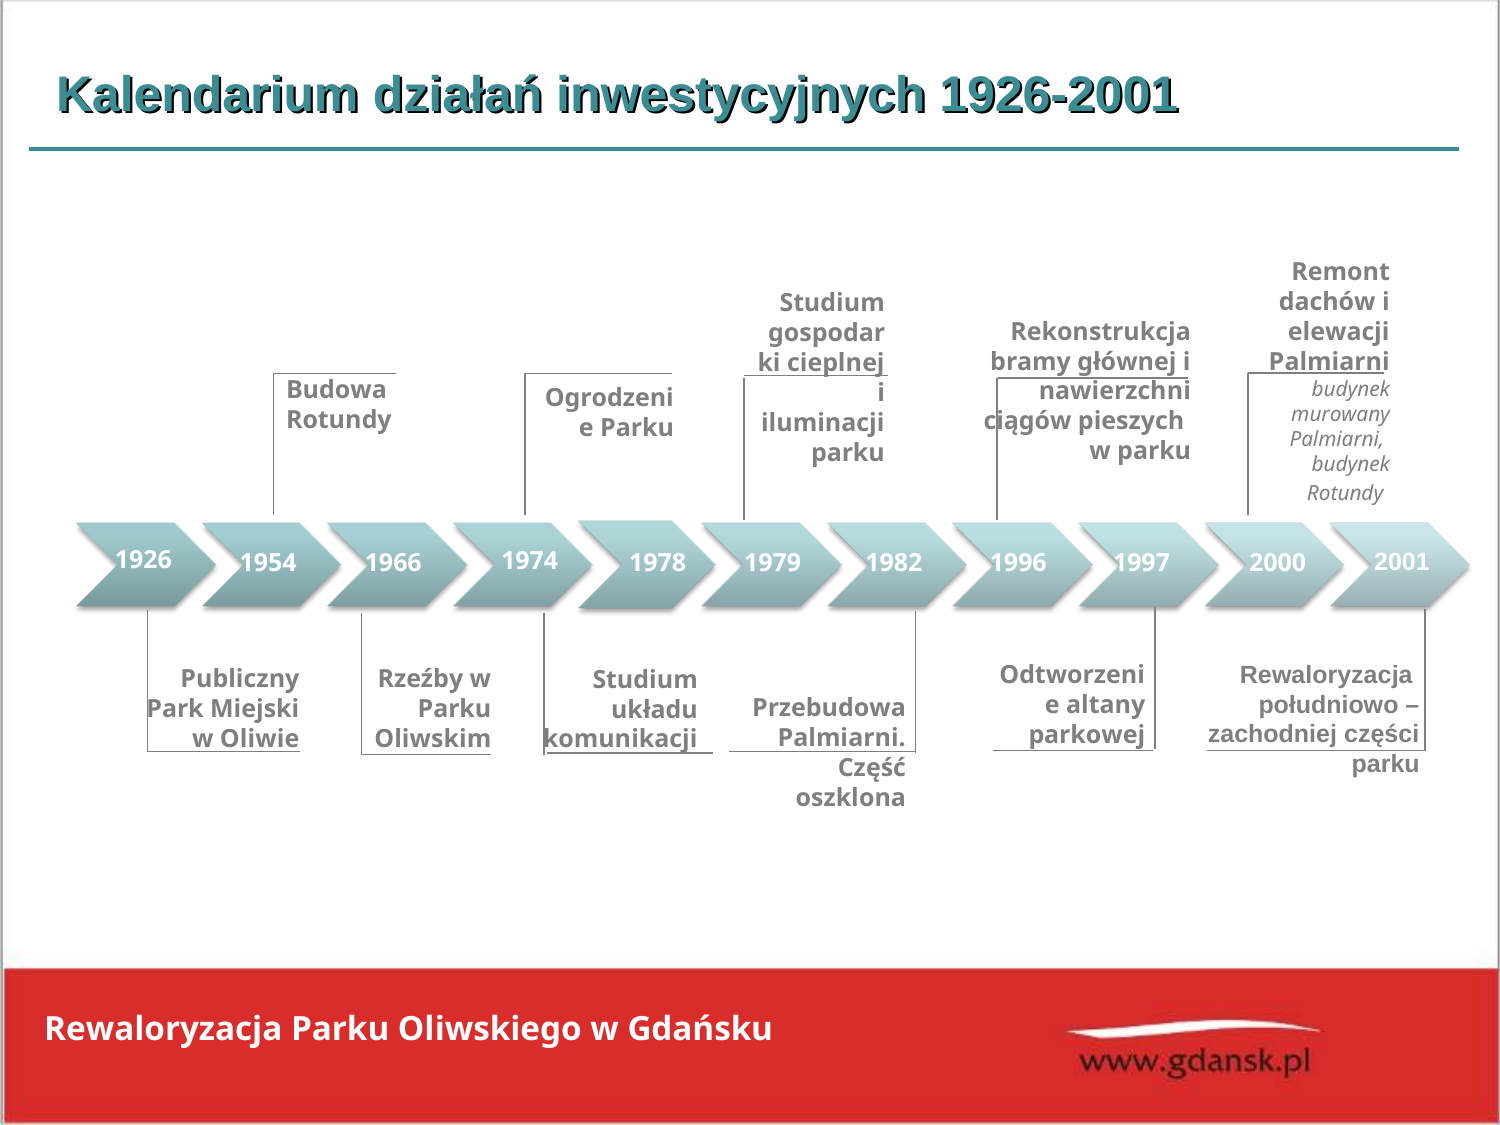

# Kalendarium działań inwestycyjnych 1926-2001
Remont dachów i elewacji Palmiarni budynek murowany Palmiarni, budynek Rotundy
Studium gospodarki cieplnej i iluminacji parku
Rekonstrukcja bramy głównej i nawierzchni ciągów pieszych
w parku
Budowa Rotundy
Ogrodzenie Parku
1926
1974
2001
1954
1966
1978
1979
 1982
 1996
1997
2000
Odtworzenie altany parkowej
Rewaloryzacja południowo – zachodniej części parku
Publiczny Park Miejski w Oliwie
Rzeźby w Parku Oliwskim
Studium układu komunikacji
Przebudowa Palmiarni.
Część oszklona
Rewaloryzacja Parku Oliwskiego w Gdańsku